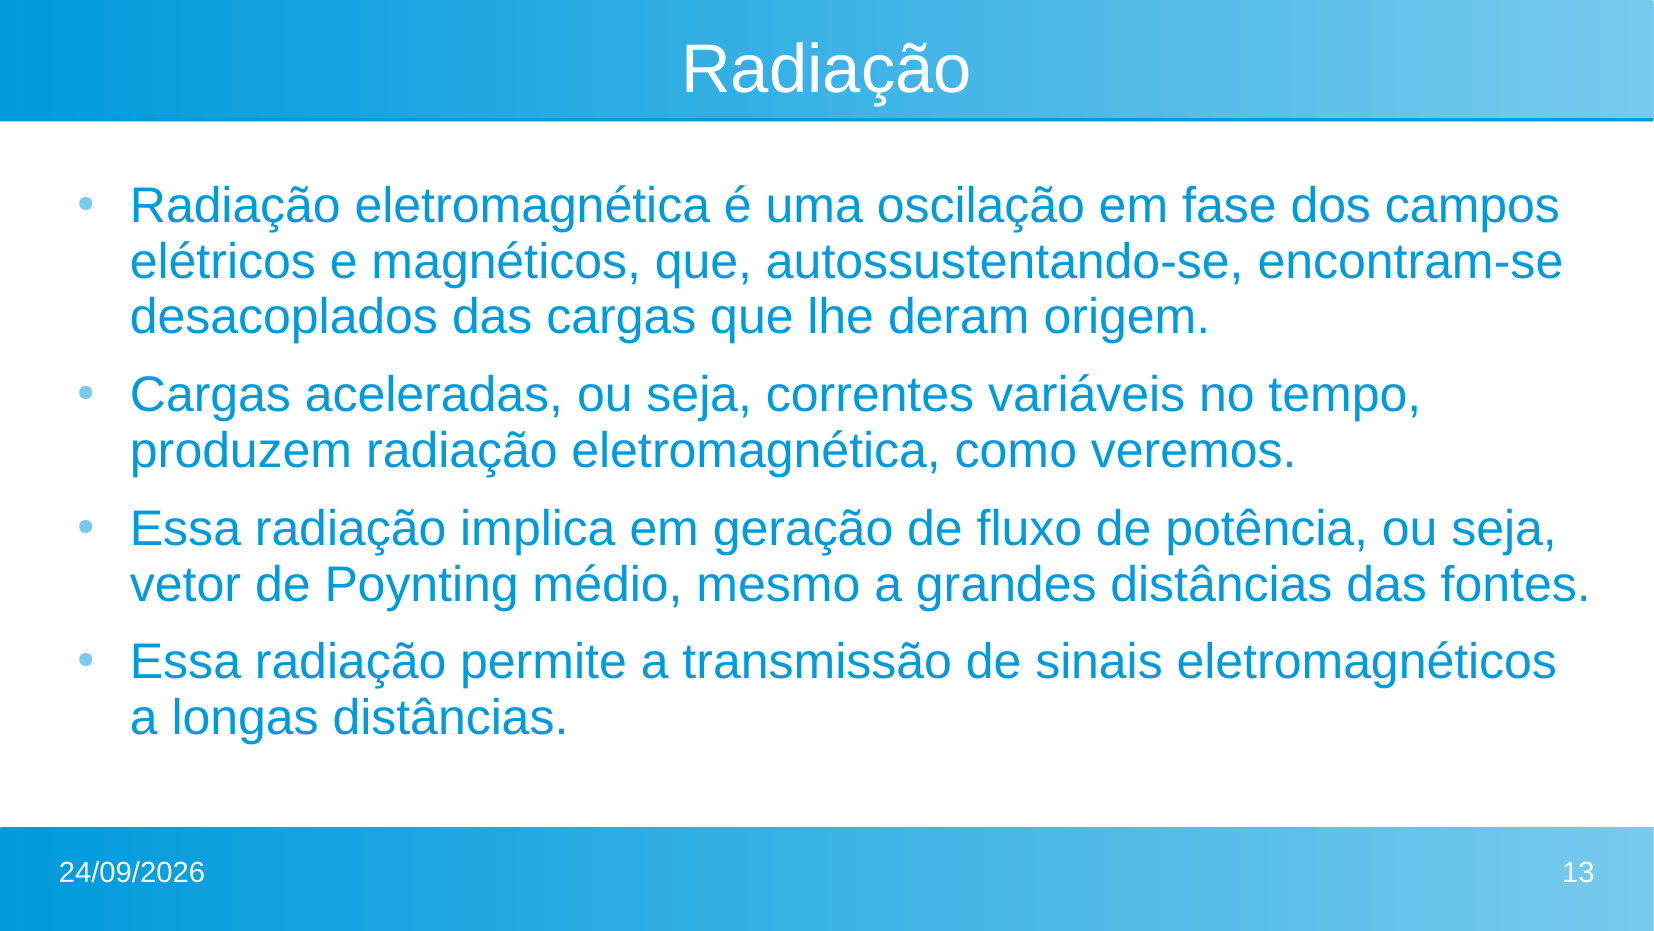

# Radiação
Radiação eletromagnética é uma oscilação em fase dos campos elétricos e magnéticos, que, autossustentando-se, encontram-se desacoplados das cargas que lhe deram origem.
Cargas aceleradas, ou seja, correntes variáveis no tempo, produzem radiação eletromagnética, como veremos.
Essa radiação implica em geração de fluxo de potência, ou seja, vetor de Poynting médio, mesmo a grandes distâncias das fontes.
Essa radiação permite a transmissão de sinais eletromagnéticos a longas distâncias.
13